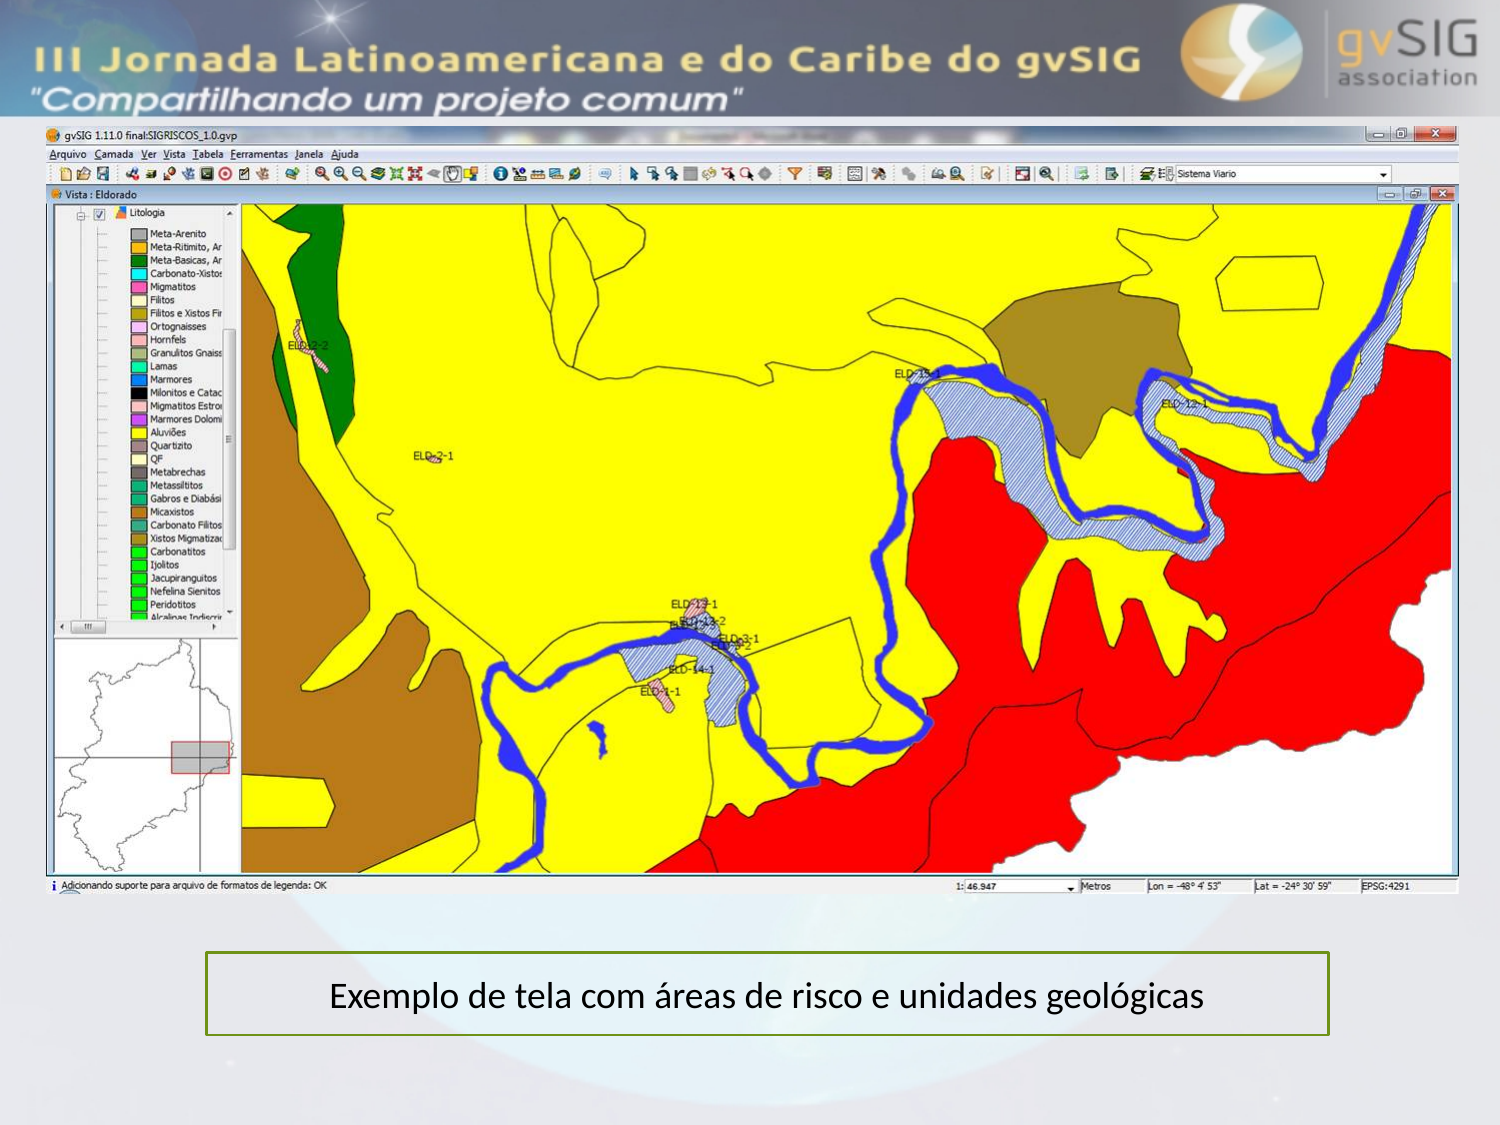

Exemplo de tela com áreas de risco e unidades geológicas